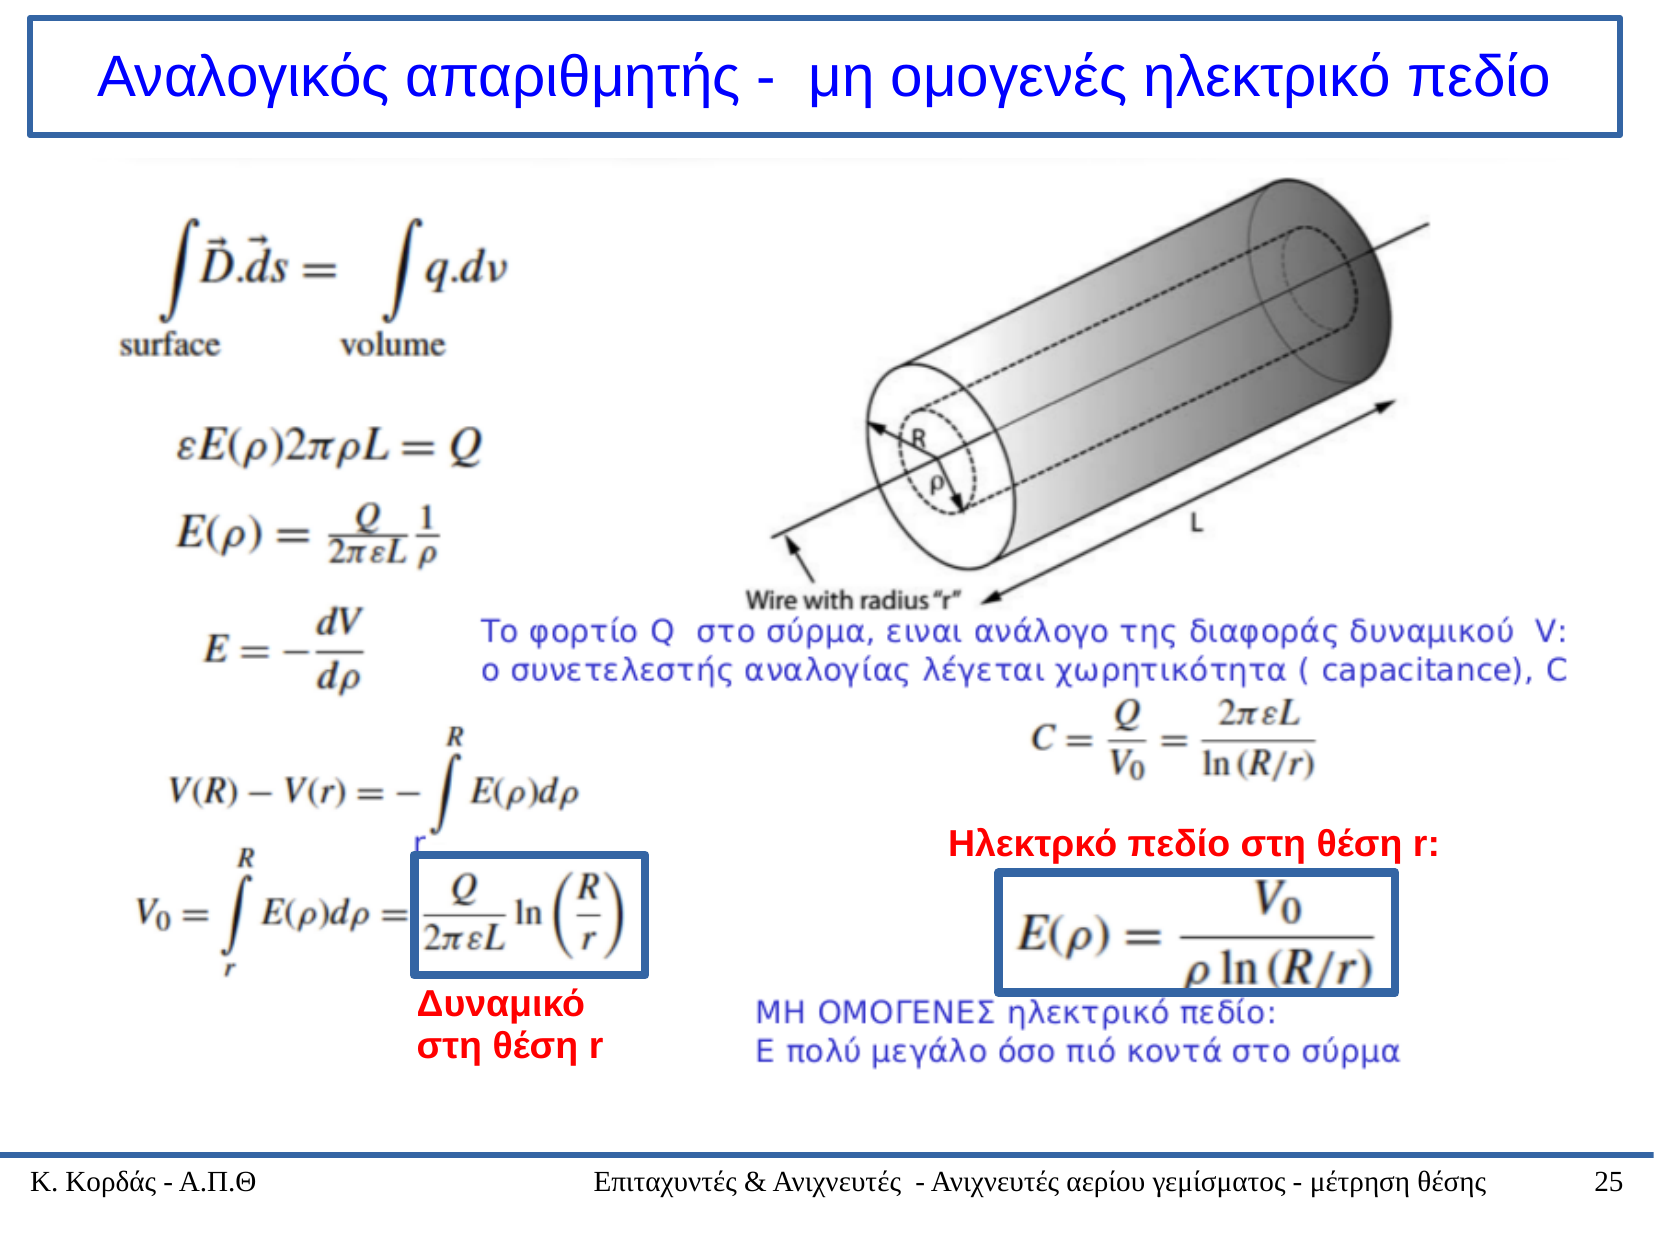

# Αναλογικός απαριθμητής - μη ομογενές ηλεκτρικό πεδίο
Hλεκτρκό πεδίο στη θέση r:
Δυναμικό
στη θέση r
Κ. Κορδάς - Α.Π.Θ
Επιταχυντές & Ανιχνευτές - Ανιχνευτές αερίου γεμίσματος - μέτρηση θέσης
25